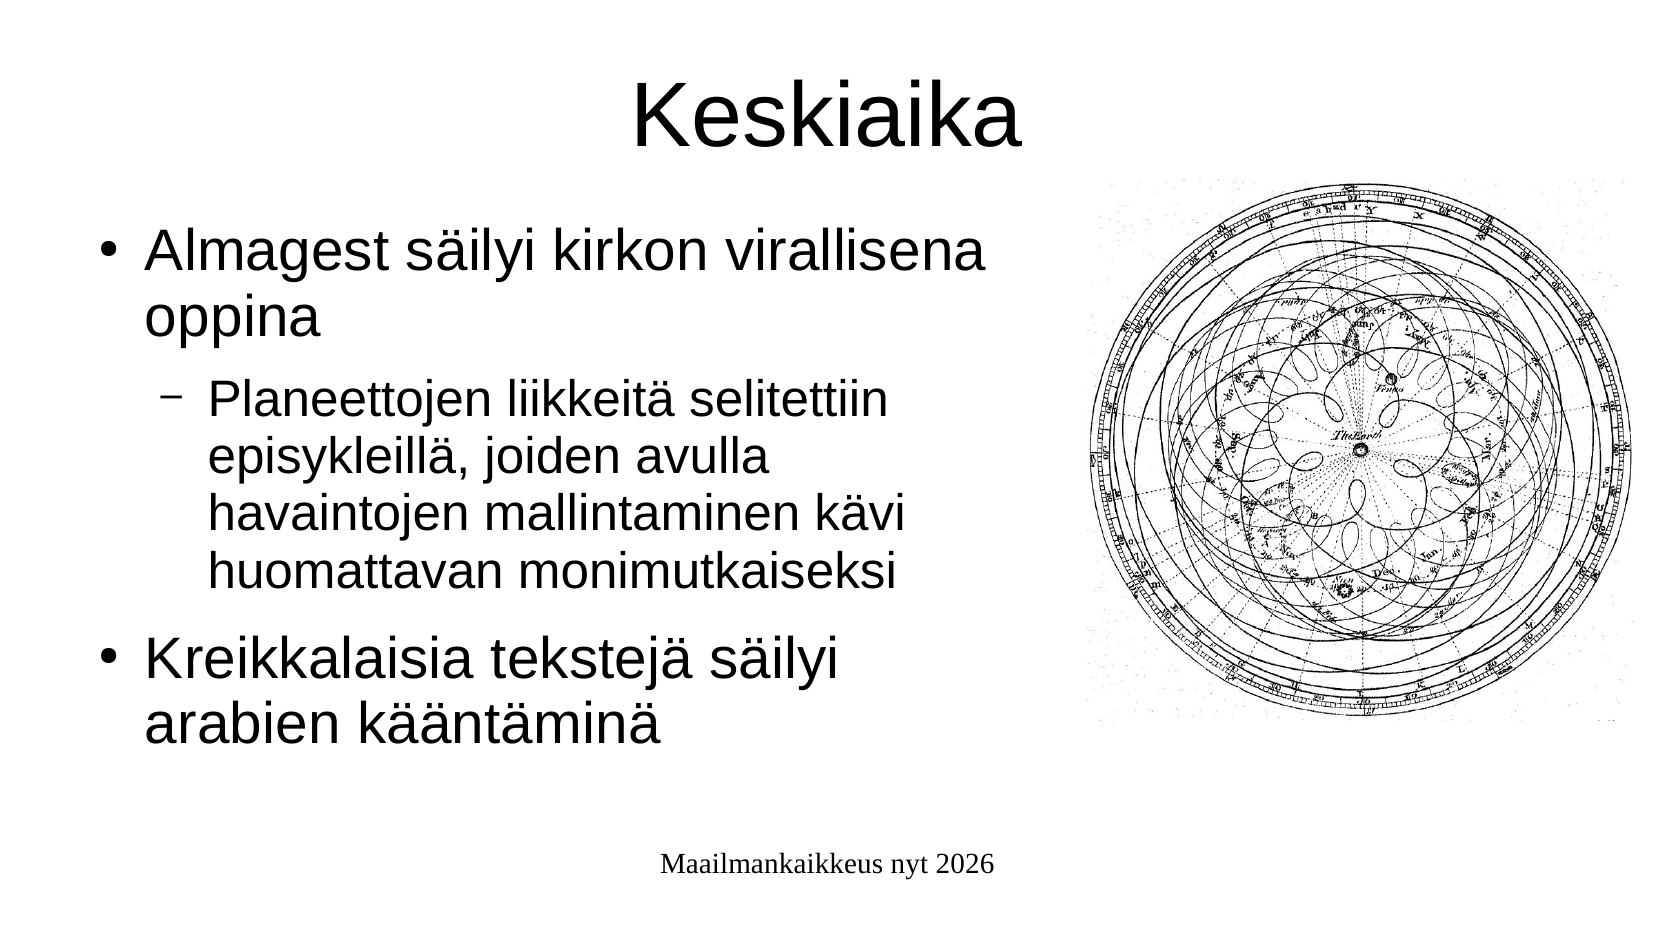

# Keskiaika
Almagest säilyi kirkon virallisena oppina
Planeettojen liikkeitä selitettiin episykleillä, joiden avulla havaintojen mallintaminen kävi huomattavan monimutkaiseksi
Kreikkalaisia tekstejä säilyi arabien kääntäminä